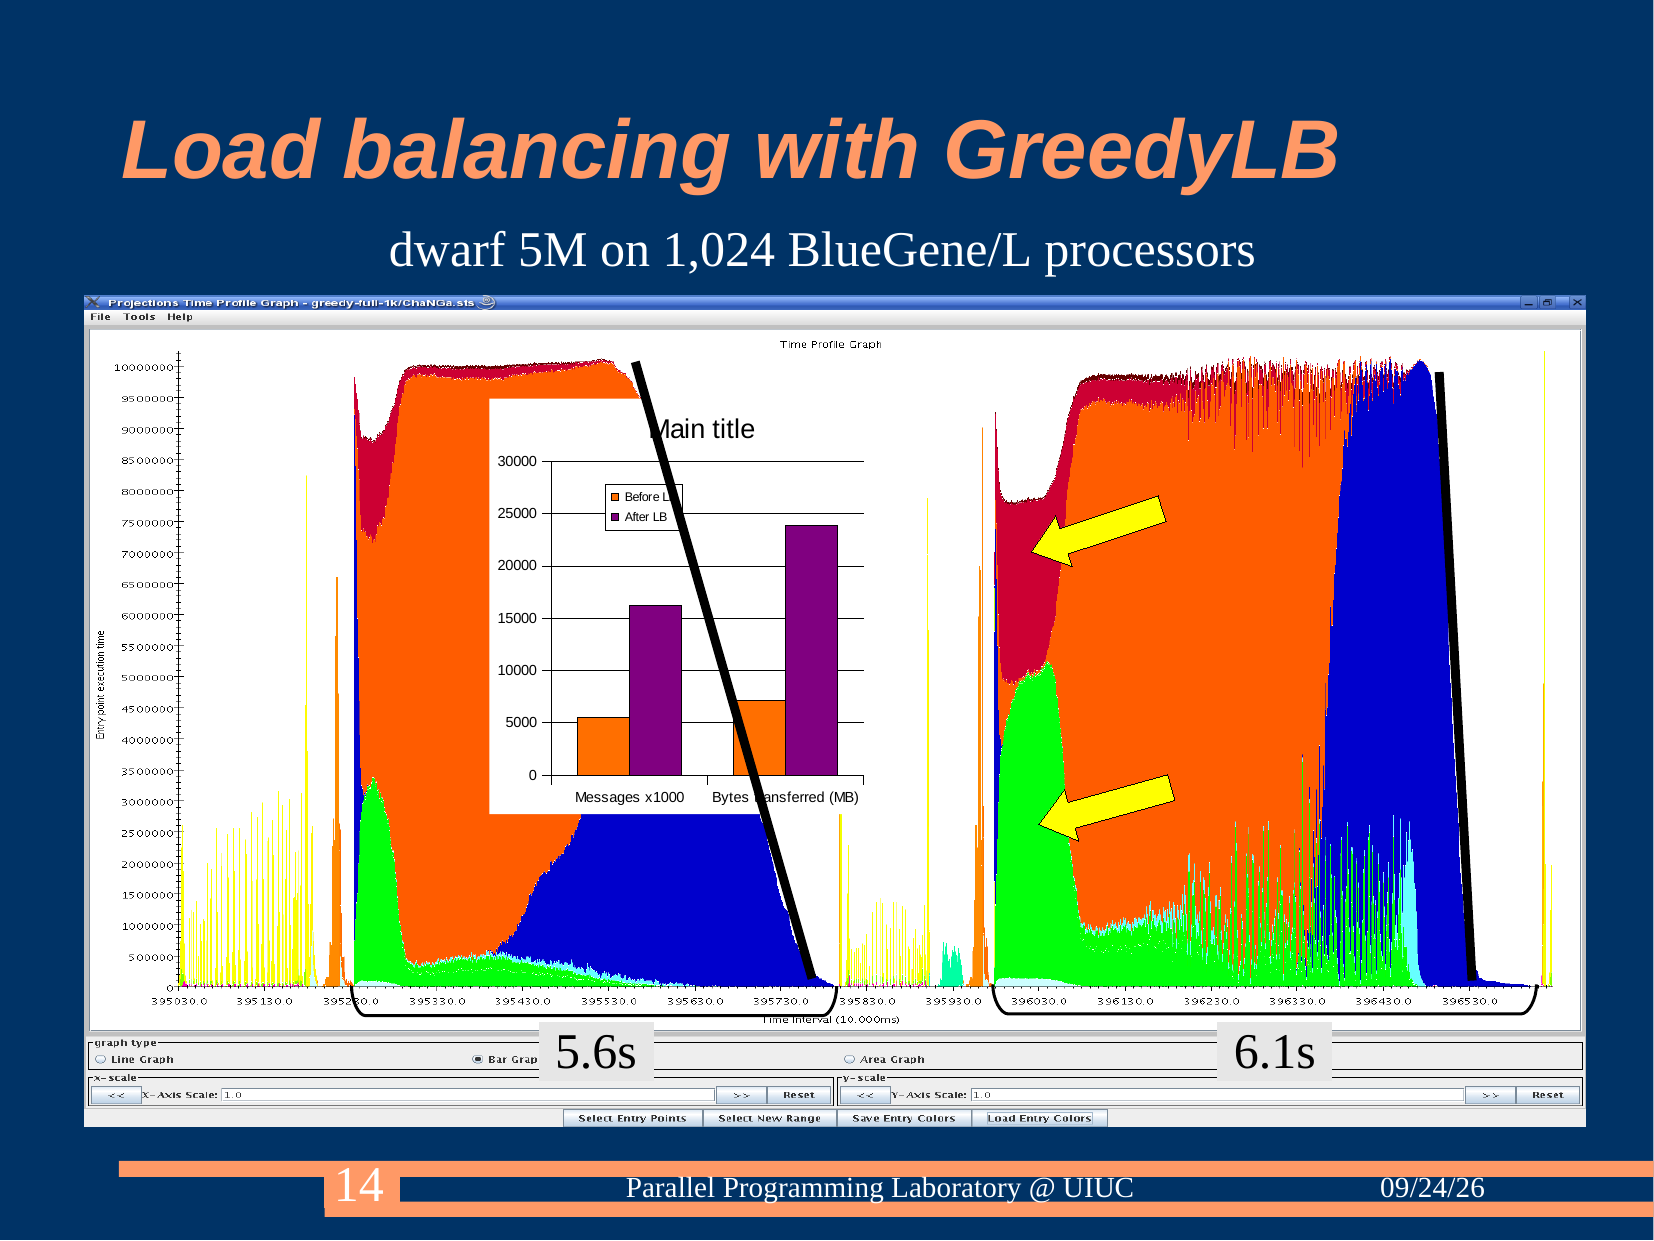

# Load balancing with GreedyLB
dwarf 5M on 1,024 BlueGene/L processors
5.6s
6.1s
### Chart: Main title
| Category | Before LB | After LB |
|---|---|---|
| Messages x1000 | 5480.0 | 16233.0 |
| Bytes transferred (MB) | 7125.0 | 23891.0 |
Parallel Programming Laboratory @ UIUC